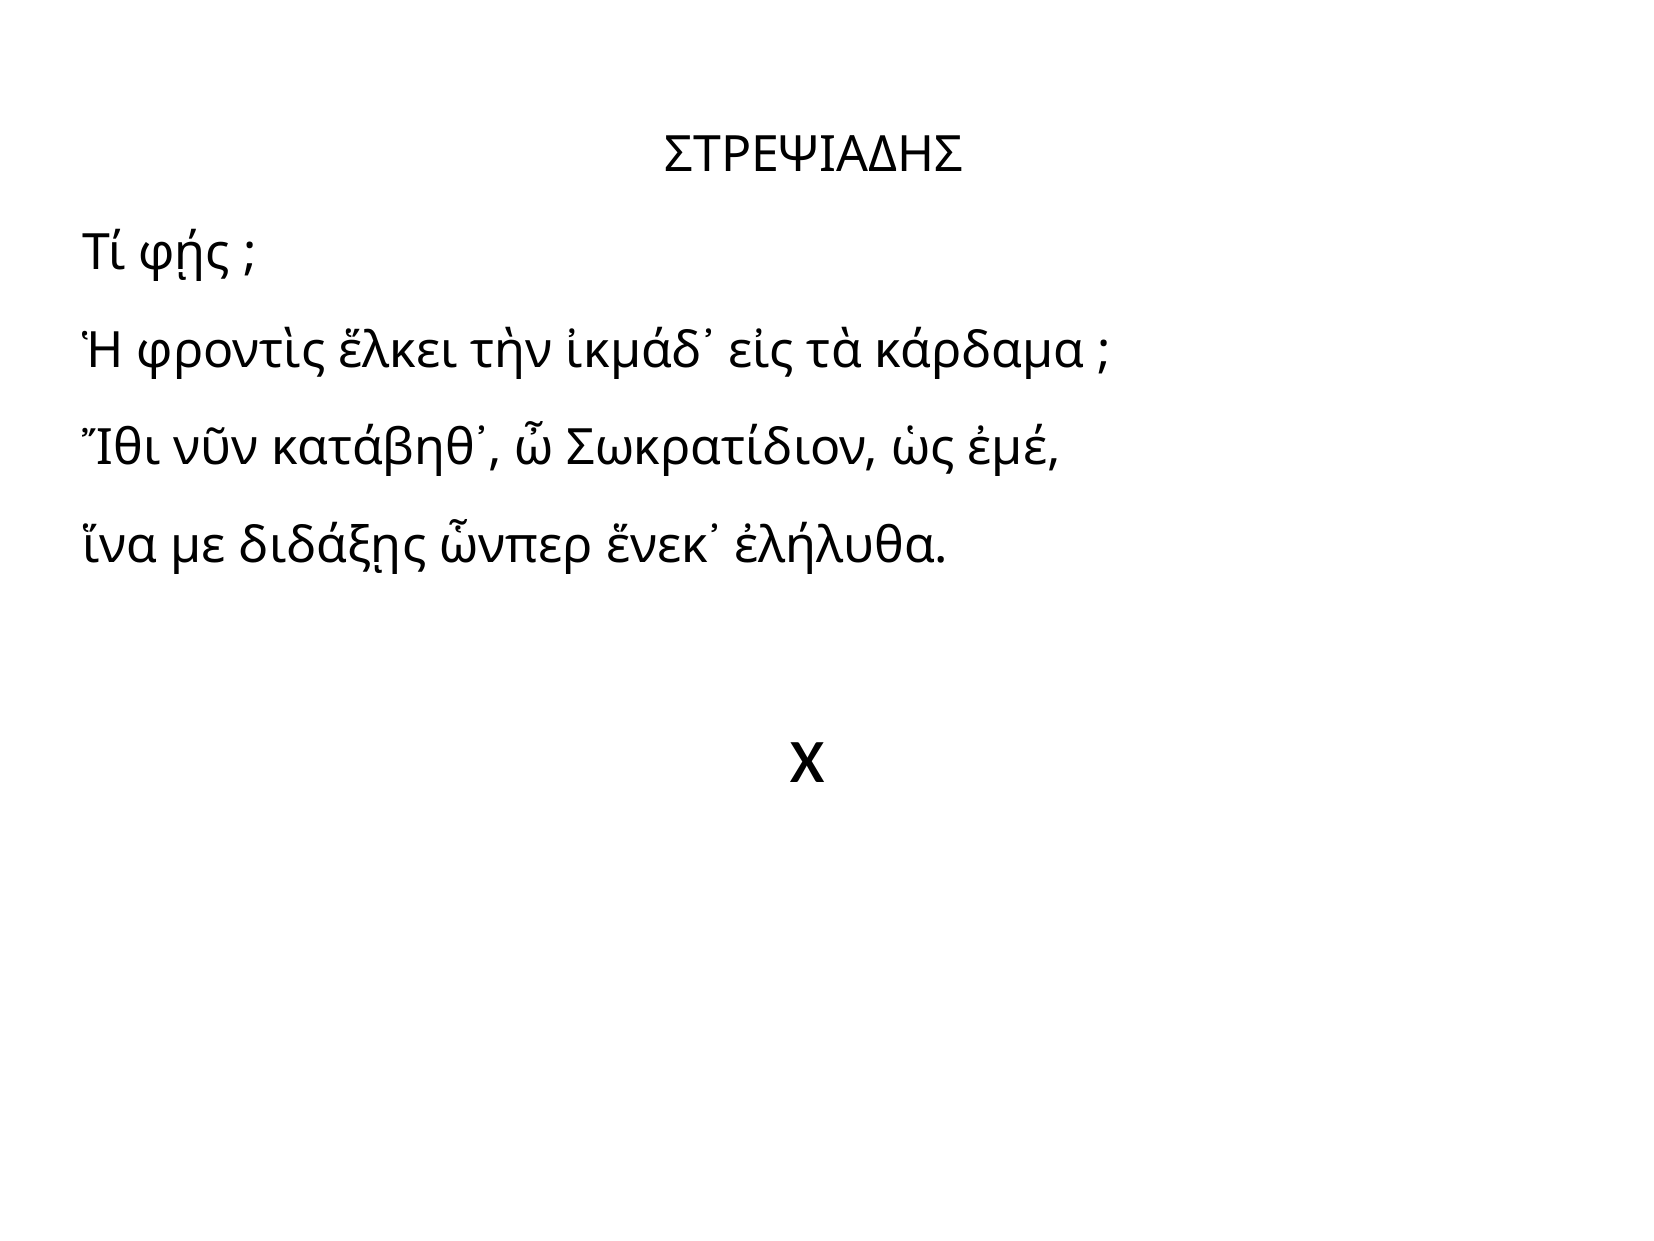

# ΣΤΡΕΨΙΑΔΗΣ
Τί φῄς ;
Ἡ φροντὶς ἕλκει τὴν ἰκμάδ᾿ εἰς τὰ κάρδαμα ;
Ἴθι νῦν κατάβηθ᾿, ὦ Σωκρατίδιον, ὡς ἐμέ,
ἵνα με διδάξῃς ὧνπερ ἕνεκ᾿ ἐλήλυθα.
x